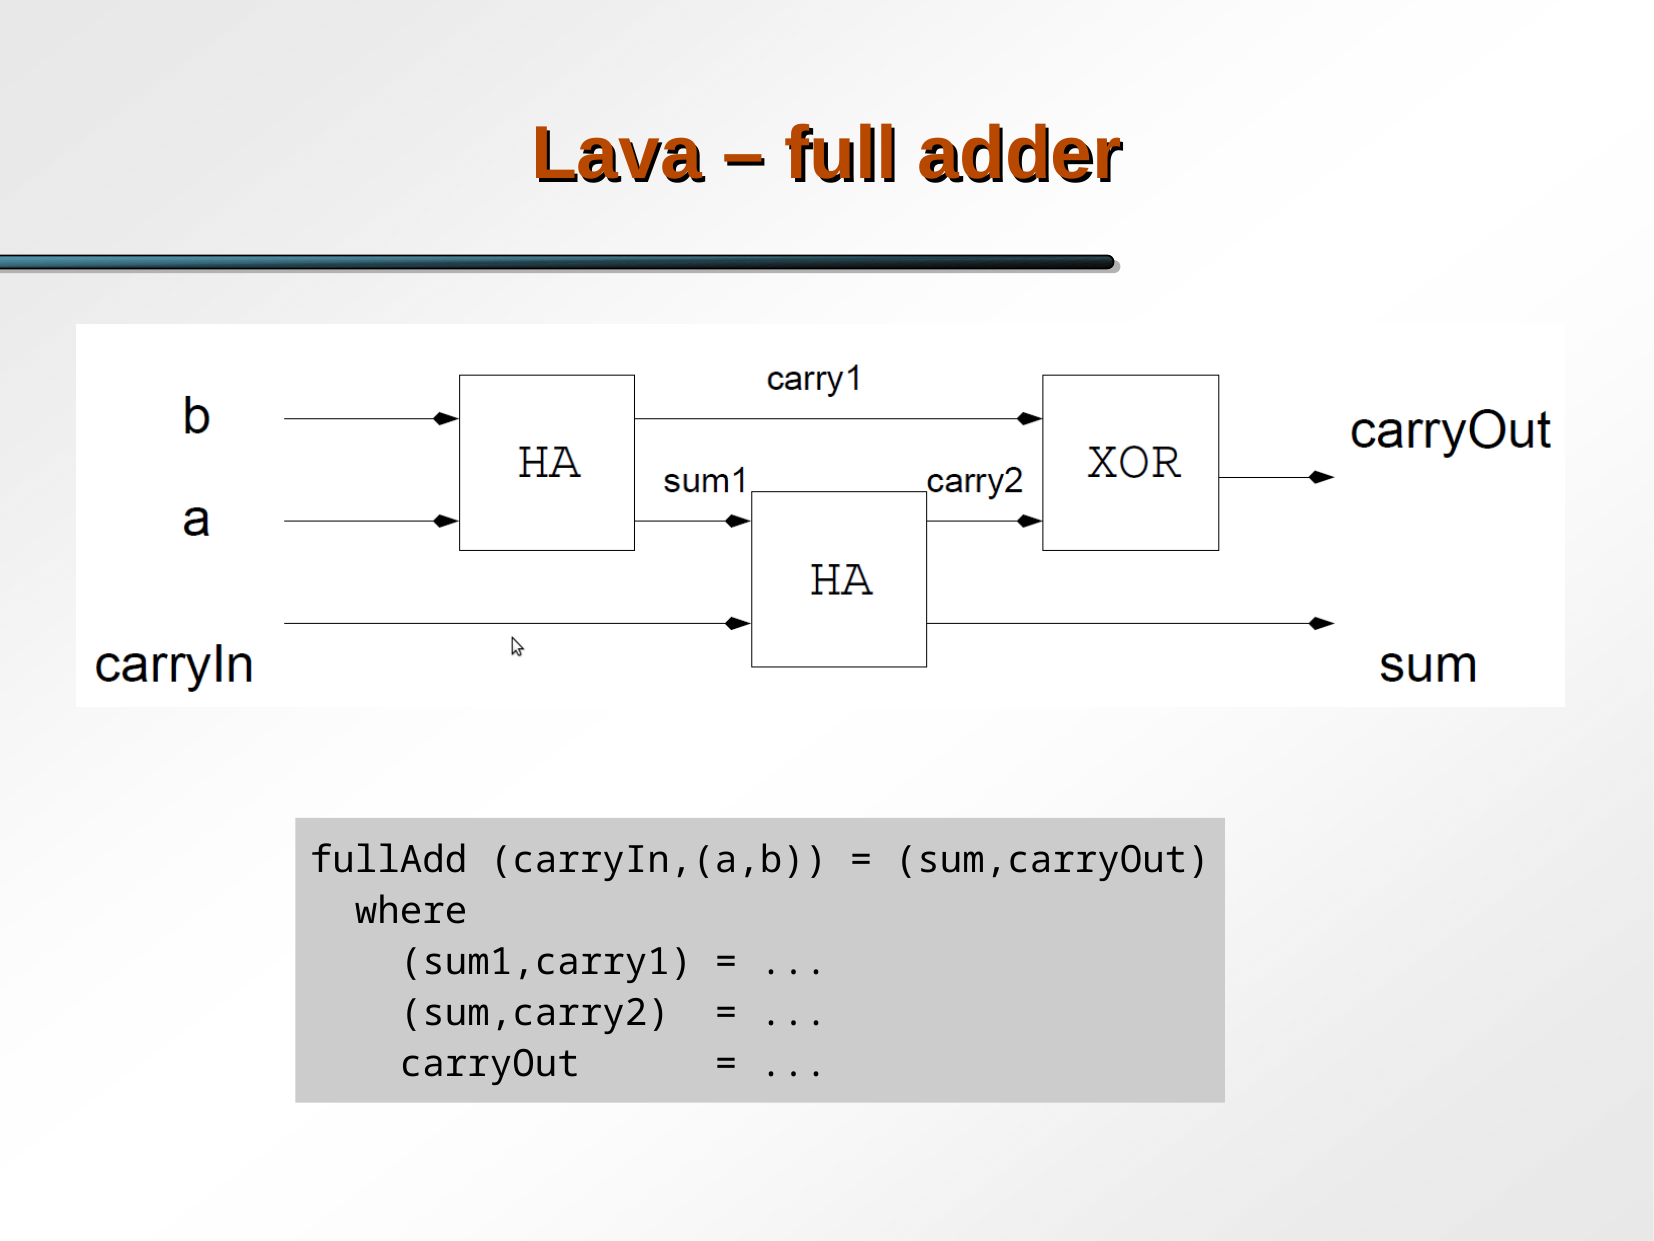

# Lava – full adder
fullAdd (carryIn,(a,b)) = (sum,carryOut)
 where
 (sum1,carry1) = ...
 (sum,carry2) = ...
 carryOut = ...